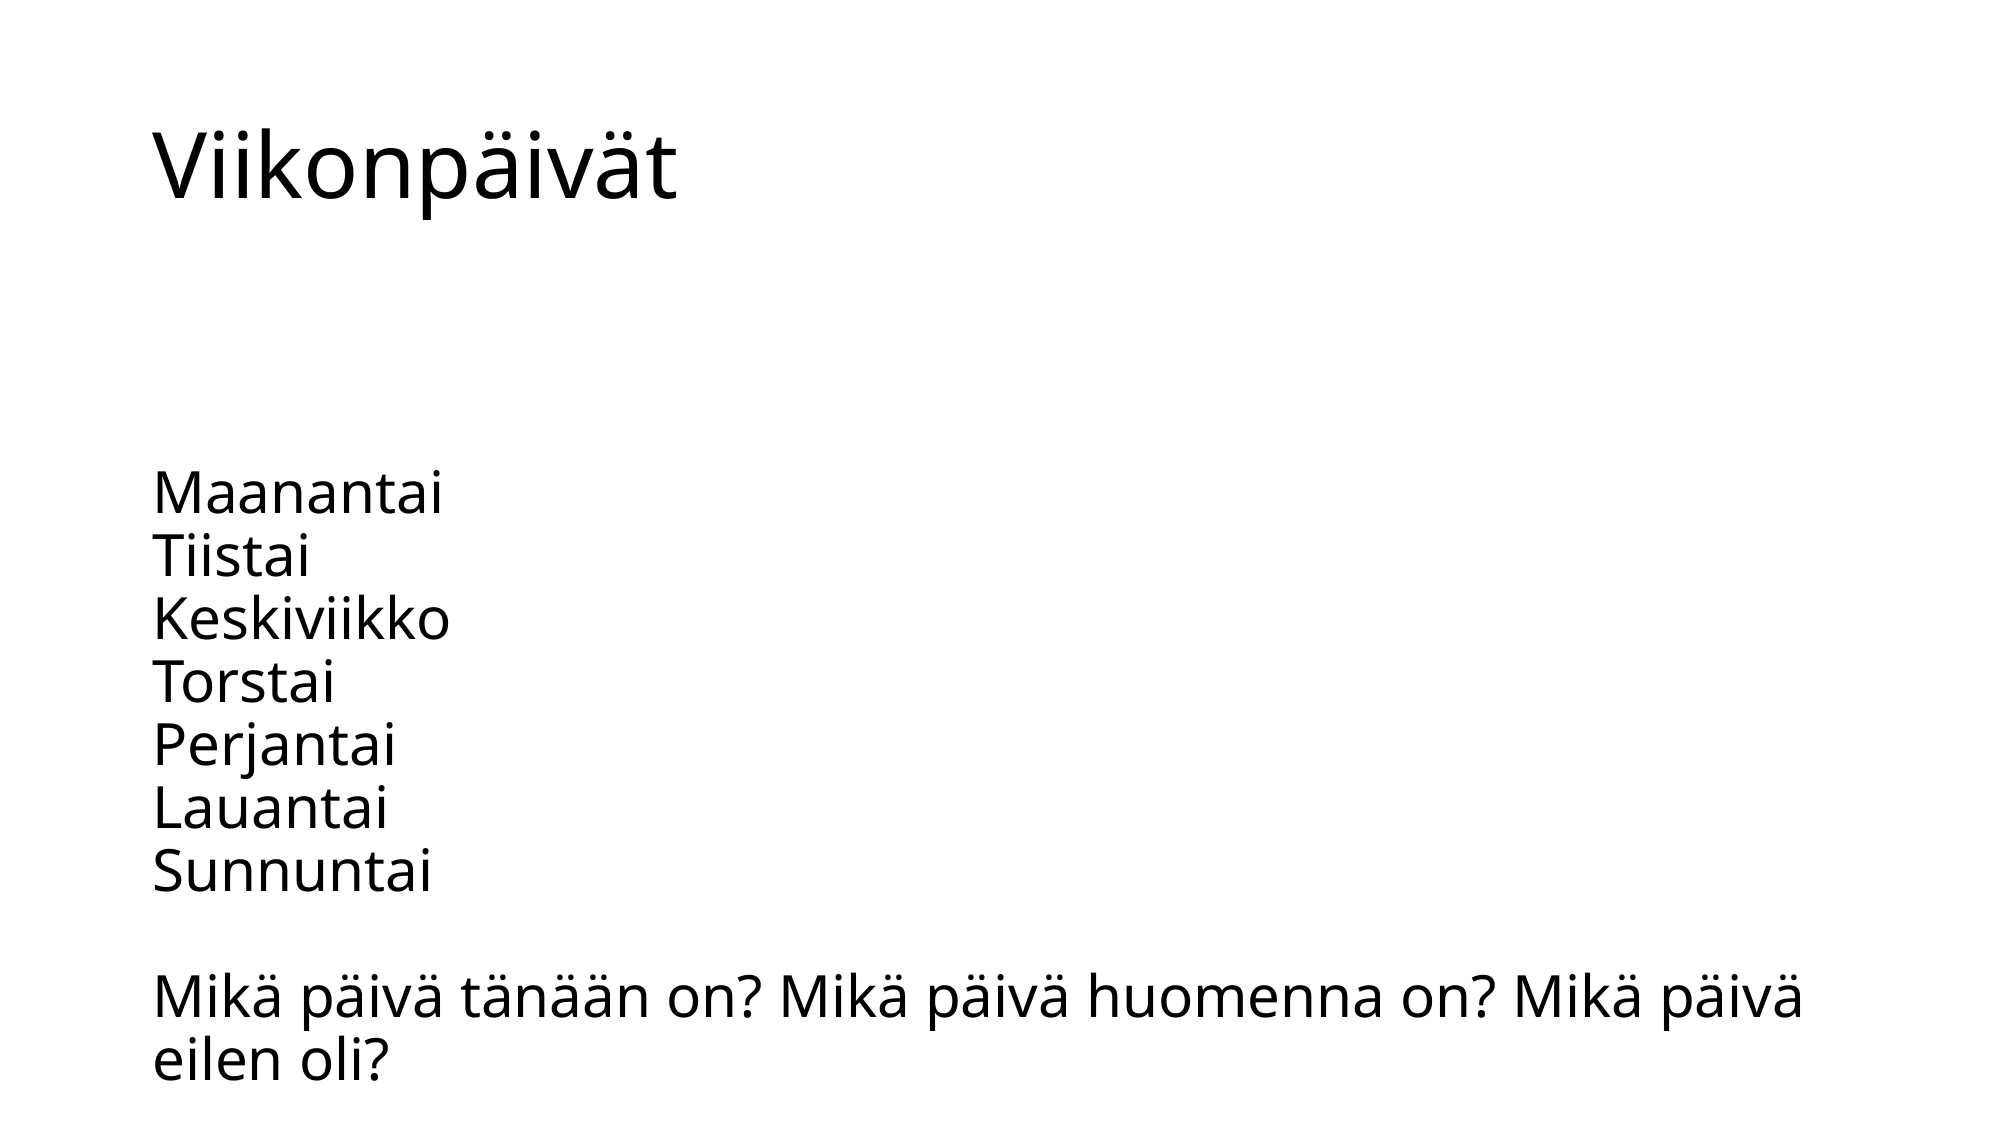

# Viikonpäivät
Maanantai
Tiistai
Keskiviikko
Torstai
Perjantai
Lauantai
Sunnuntai
Mikä päivä tänään on? Mikä päivä huomenna on? Mikä päivä eilen oli?
Nähdään keskiviikkona!
Mitä se tarkoittaa?